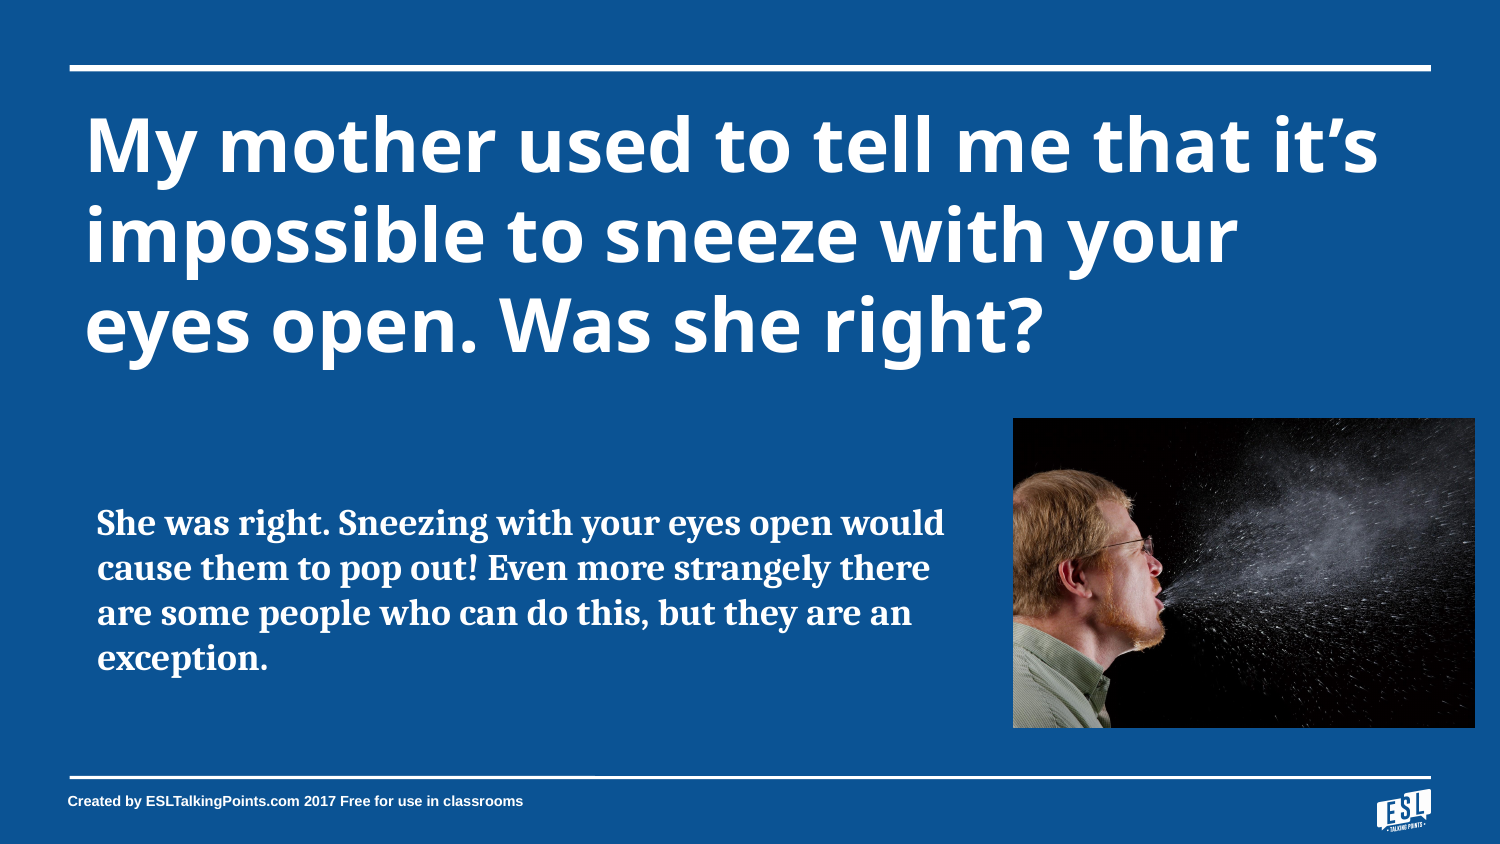

# My mother used to tell me that it’s impossible to sneeze with your eyes open. Was she right?
She was right. Sneezing with your eyes open would cause them to pop out! Even more strangely there are some people who can do this, but they are an exception.
Created by ESLTalkingPoints.com 2017 Free for use in classrooms